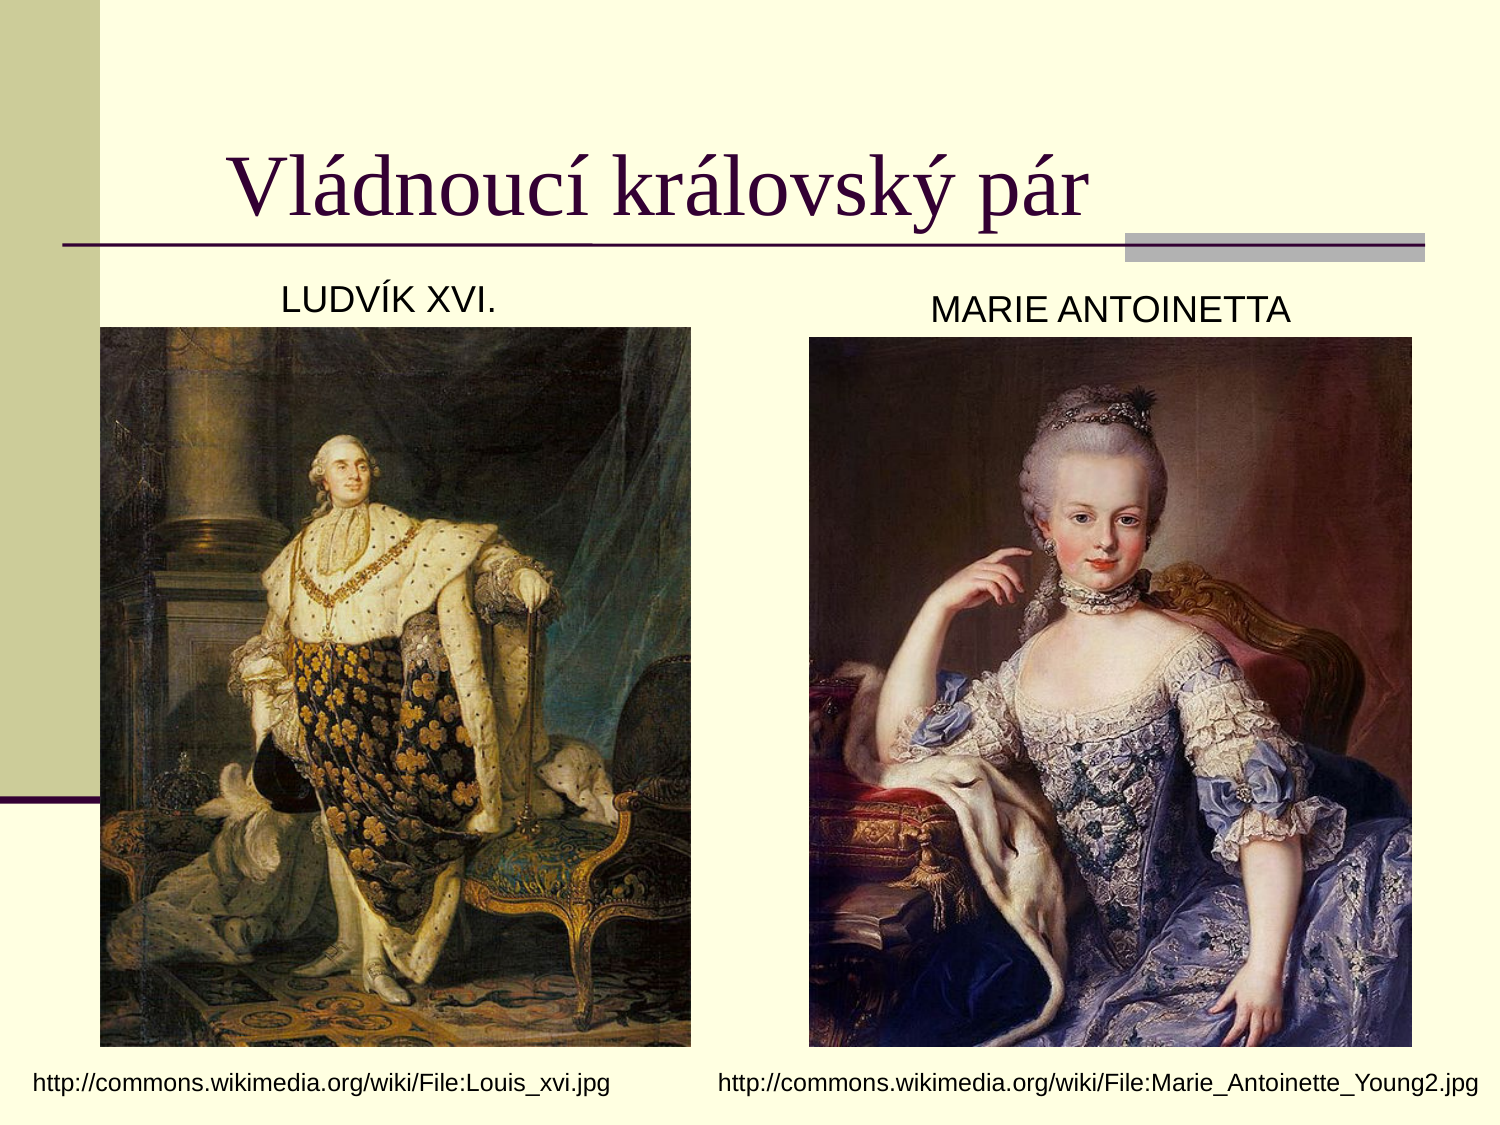

# Vládnoucí královský pár
LUDVÍK XVI.
MARIE ANTOINETTA
http://commons.wikimedia.org/wiki/File:Louis_xvi.jpg
http://commons.wikimedia.org/wiki/File:Marie_Antoinette_Young2.jpg